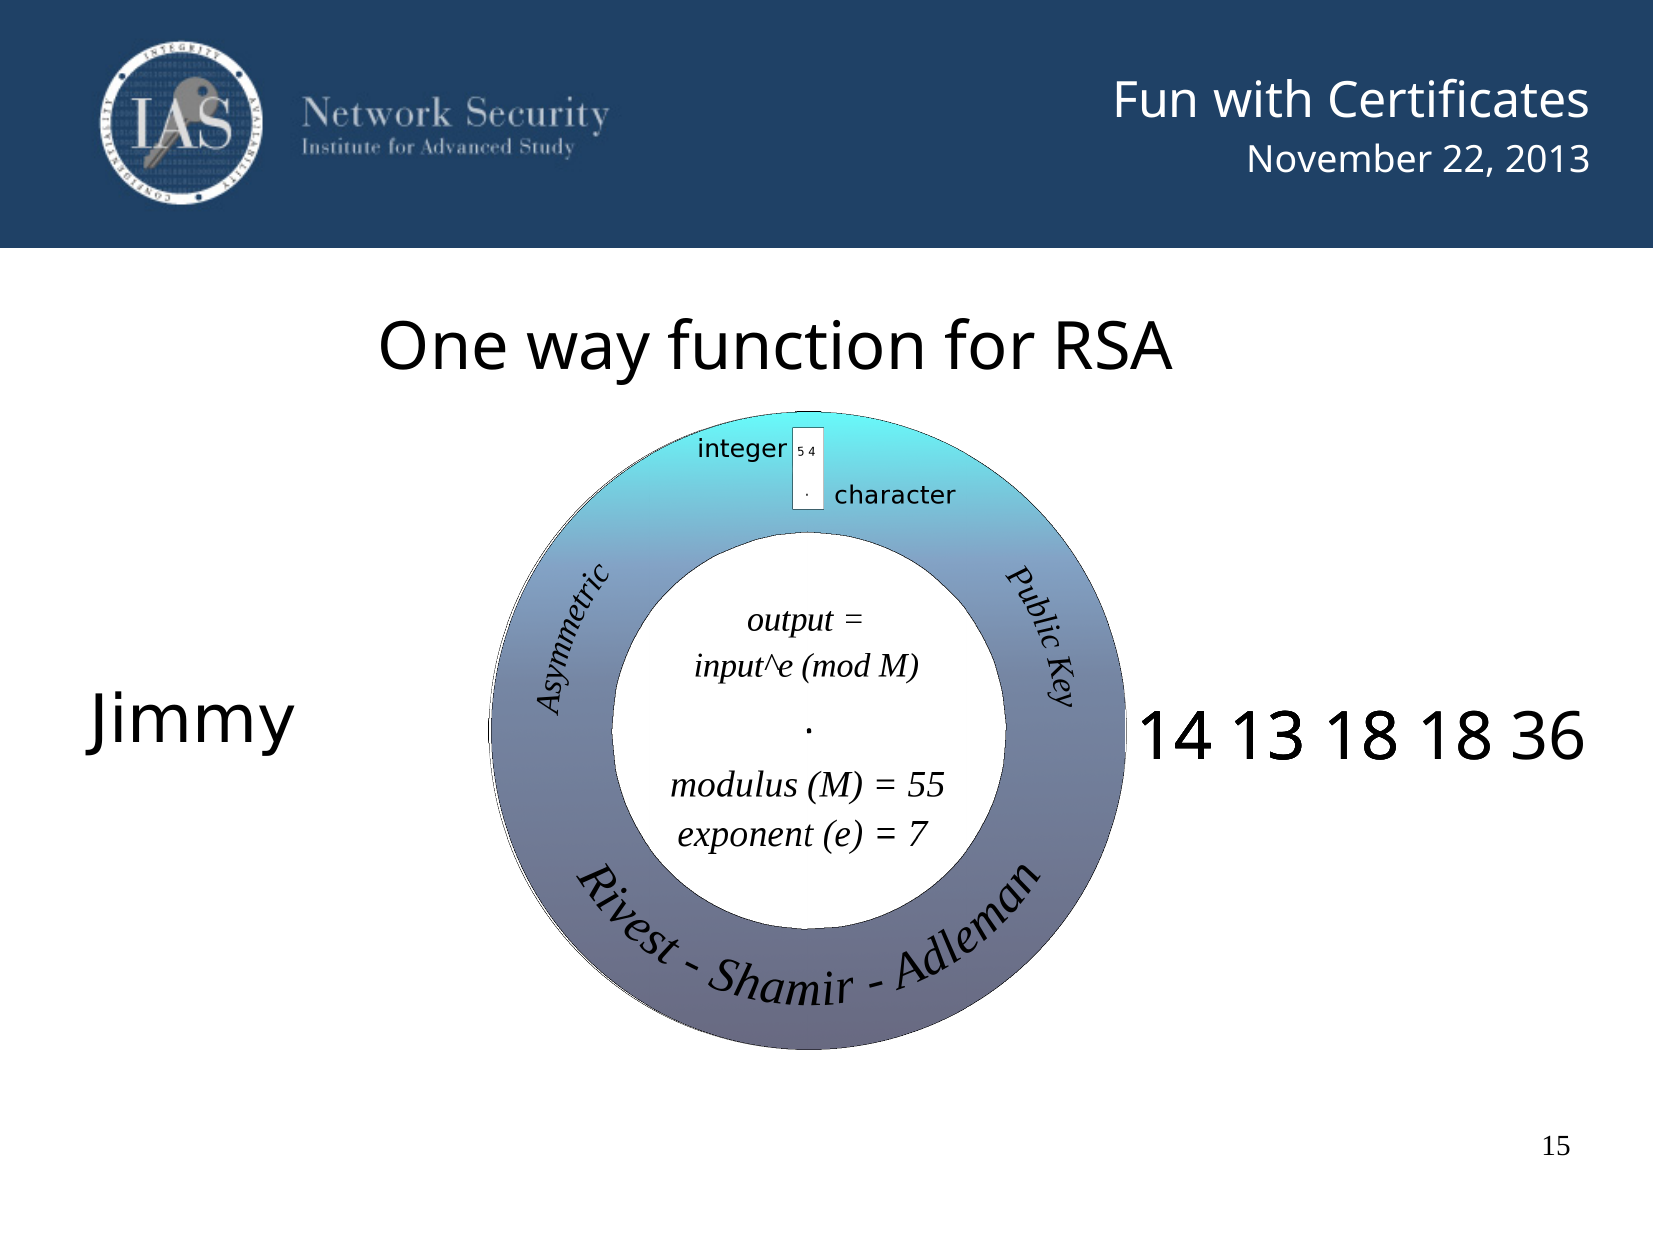

#
One way function for RSA
Jimmy
14
14 13
14 13 18
14 13 18 18
14 13 18 18 36
15